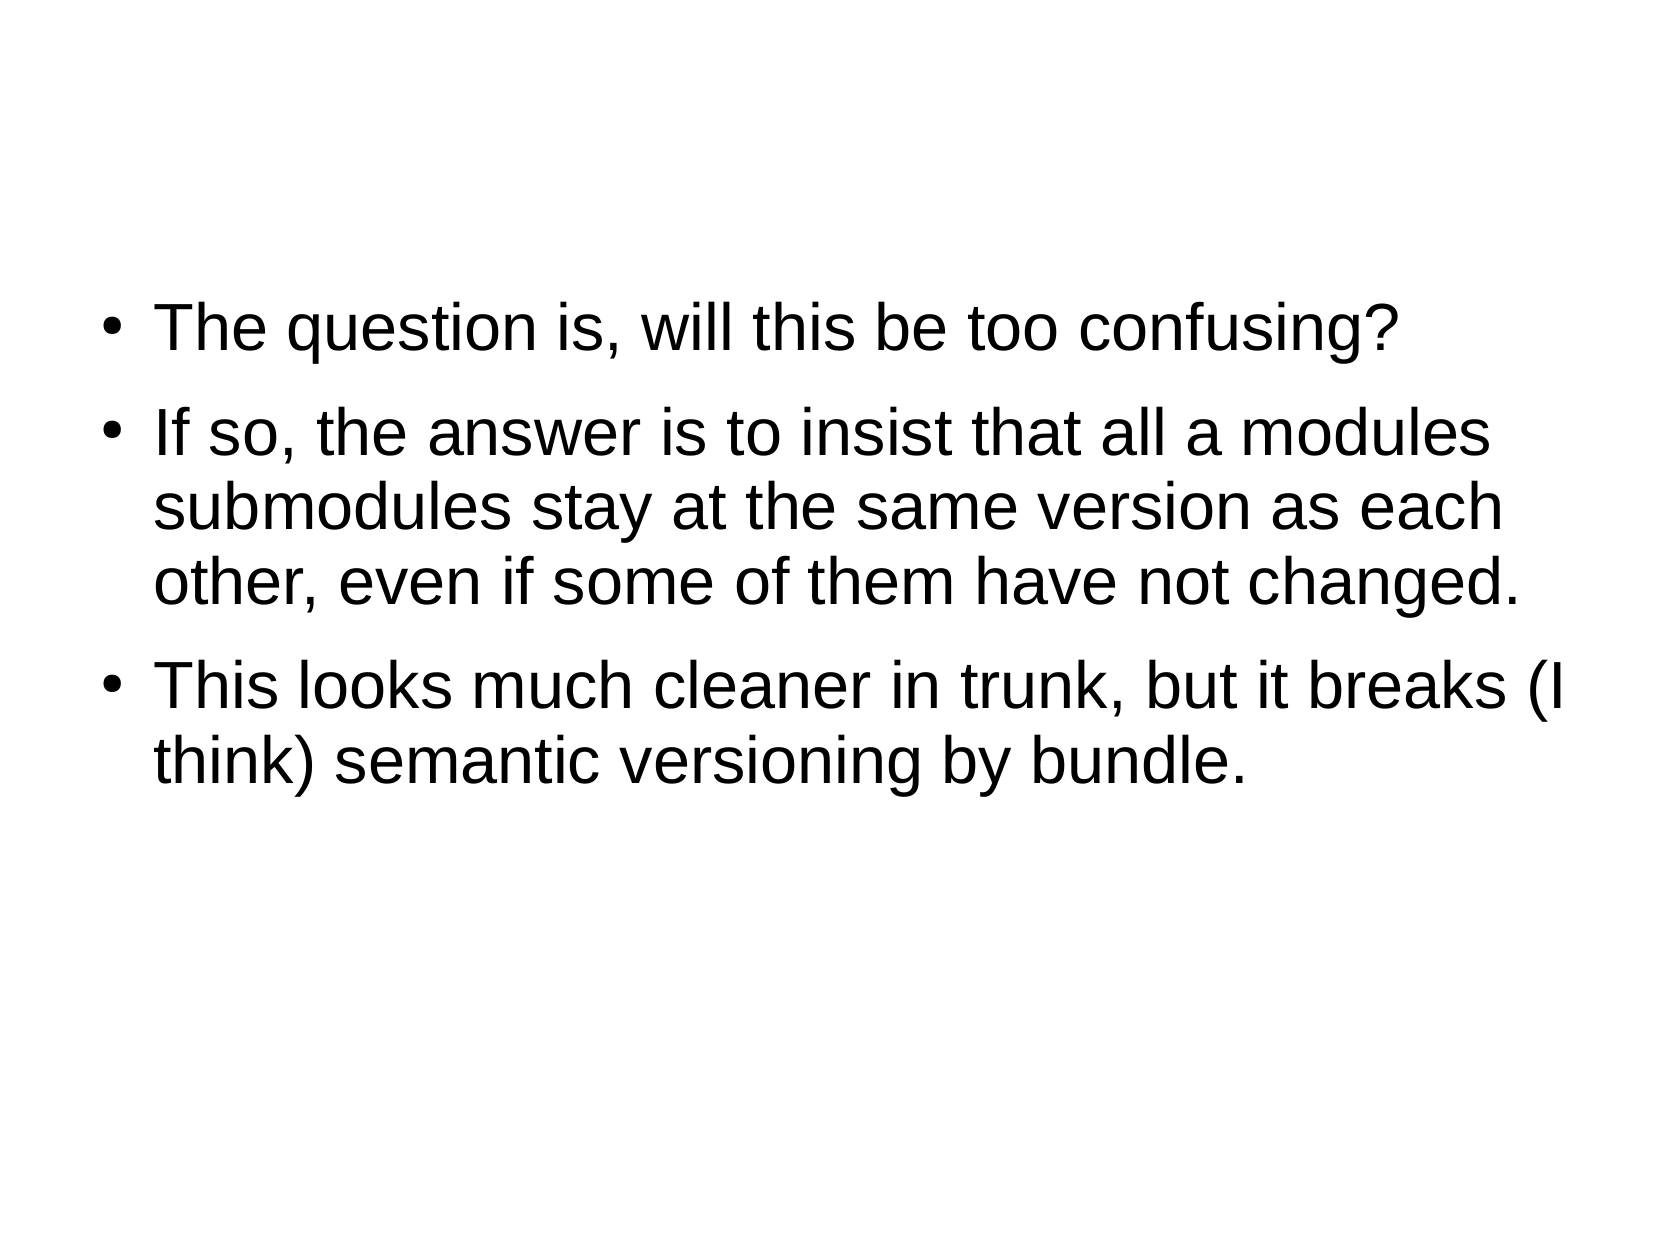

#
The question is, will this be too confusing?
If so, the answer is to insist that all a modules submodules stay at the same version as each other, even if some of them have not changed.
This looks much cleaner in trunk, but it breaks (I think) semantic versioning by bundle.